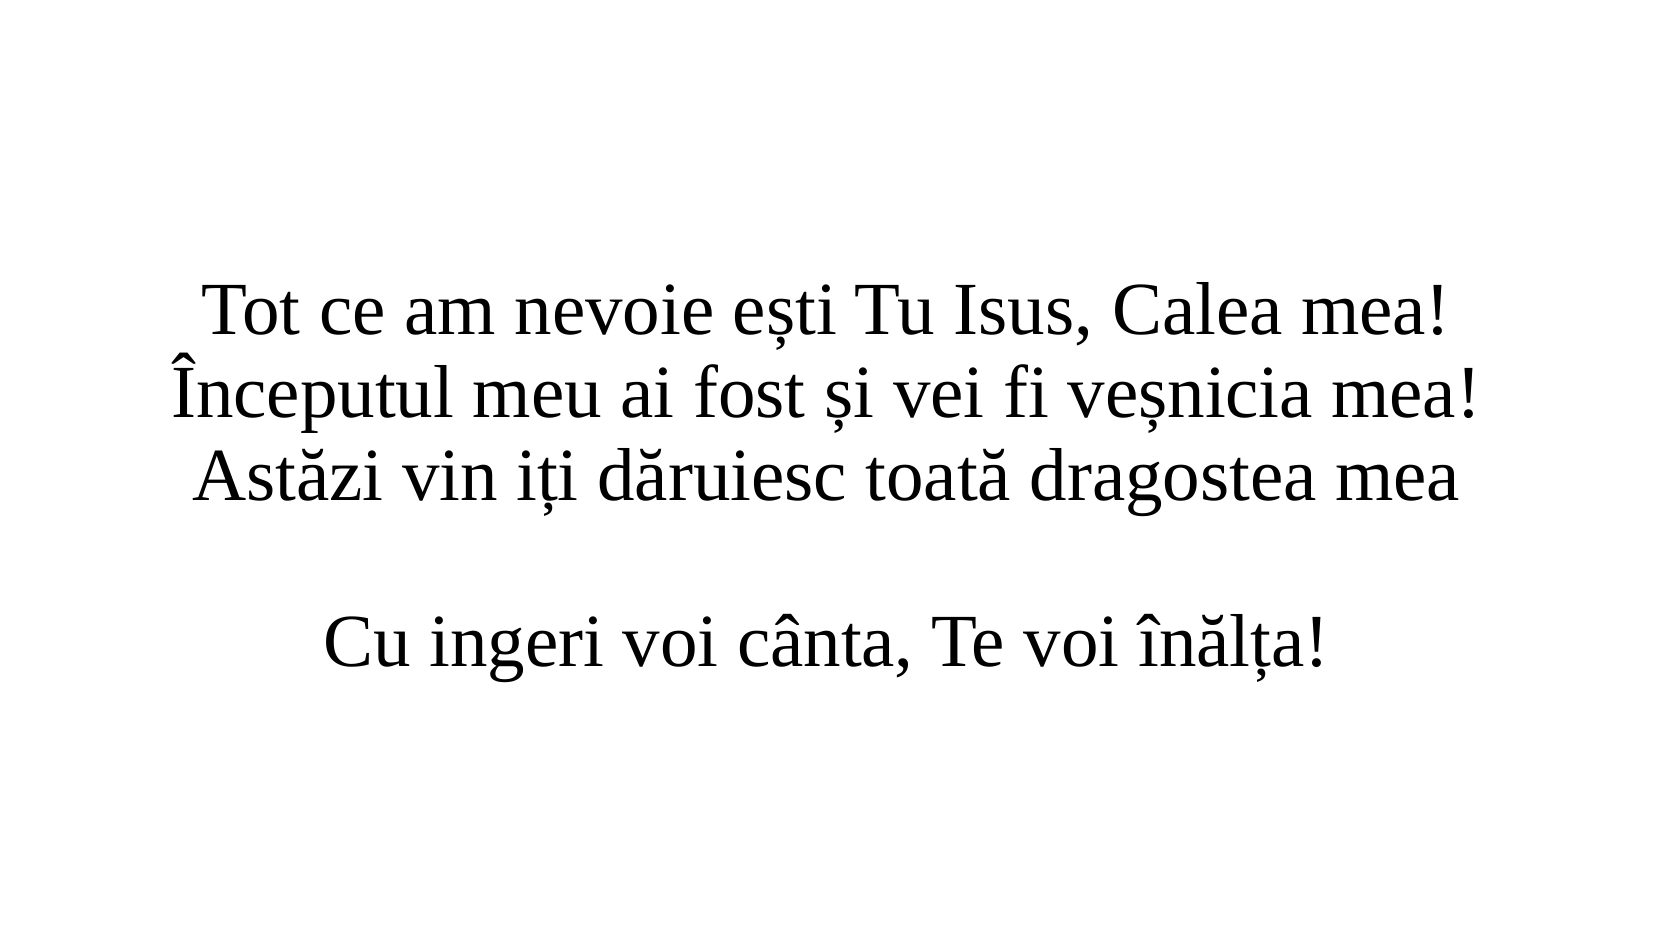

# Tot ce am nevoie ești Tu Isus, Calea mea!
Începutul meu ai fost și vei fi veșnicia mea!
Astăzi vin iți dăruiesc toată dragostea mea
Cu ingeri voi cânta, Te voi înălța!